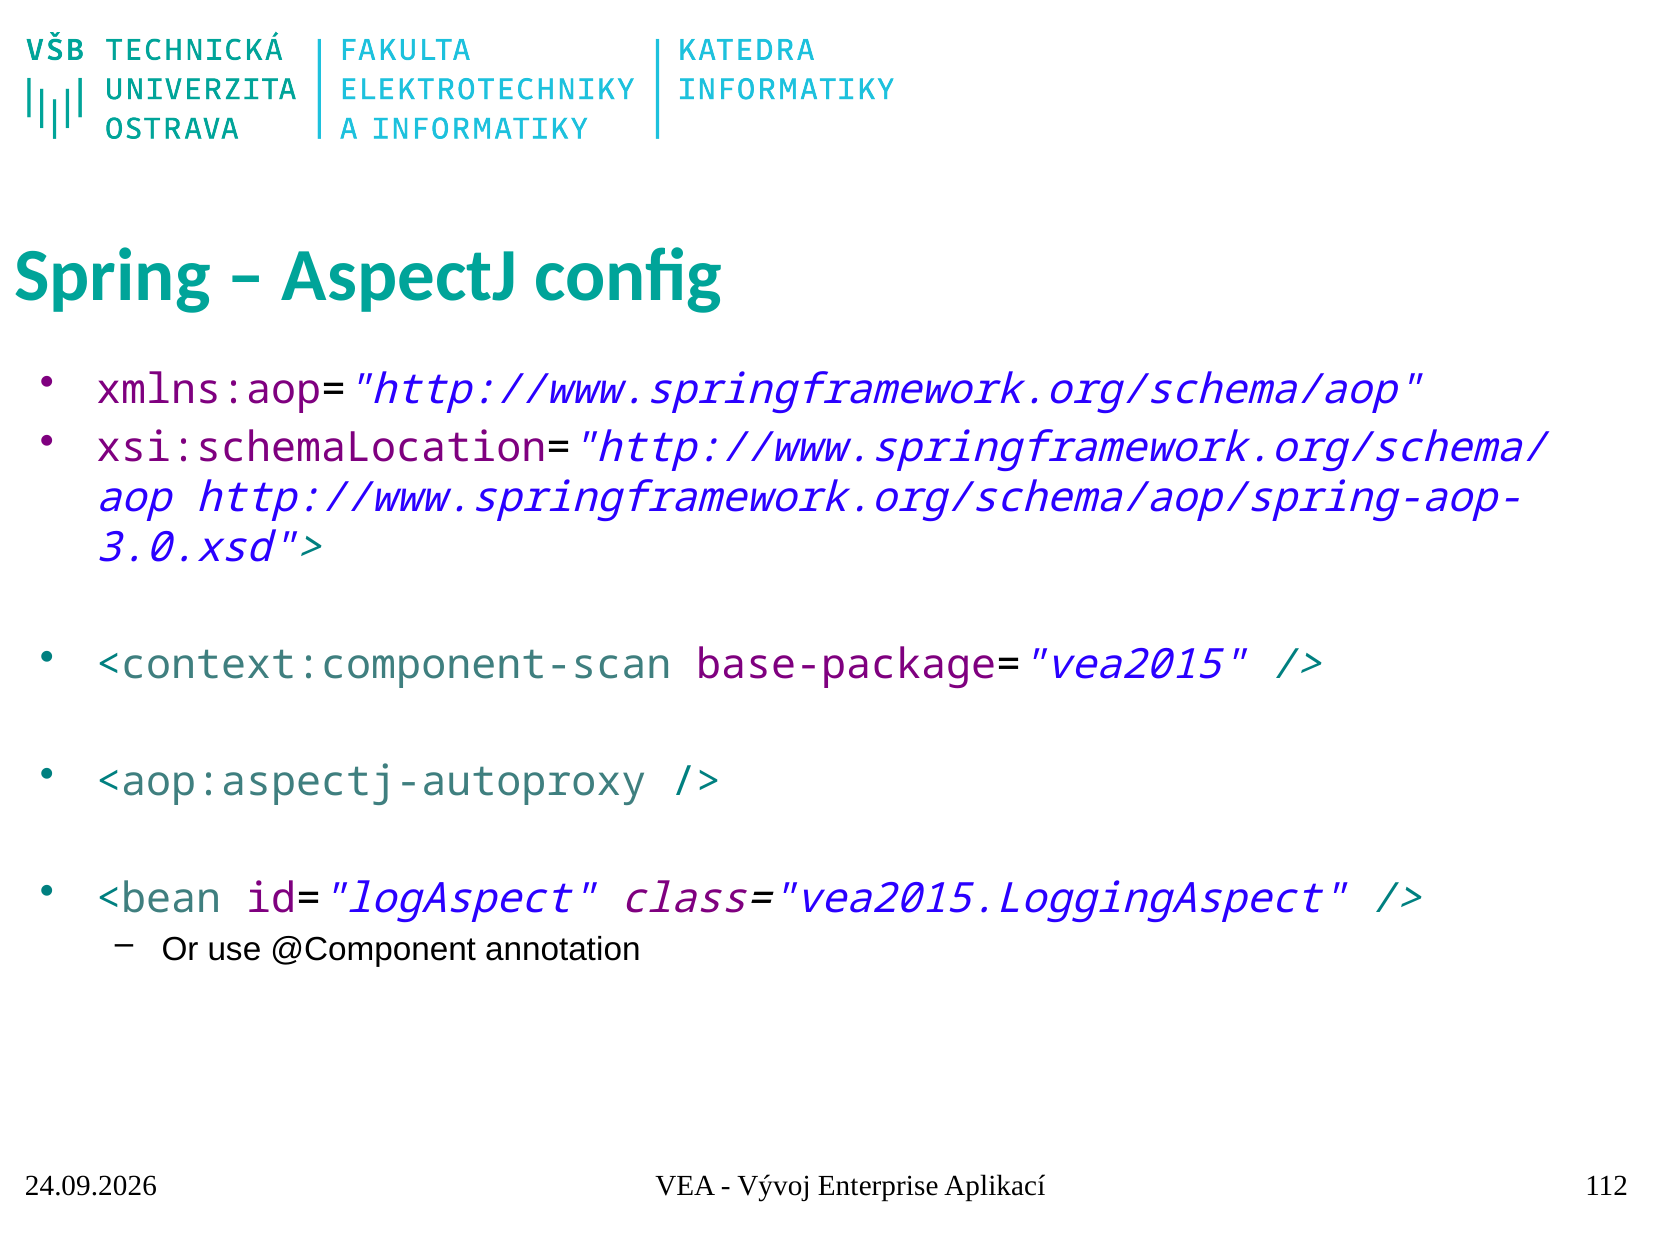

Spring – AspectJ config
# xmlns:aop="http://www.springframework.org/schema/aop"
xsi:schemaLocation="http://www.springframework.org/schema/aop http://www.springframework.org/schema/aop/spring-aop-3.0.xsd">
<context:component-scan base-package="vea2015" />
<aop:aspectj-autoproxy />
<bean id="logAspect" class="vea2015.LoggingAspect" />
Or use @Component annotation
VEA - Vývoj Enterprise Aplikací
112